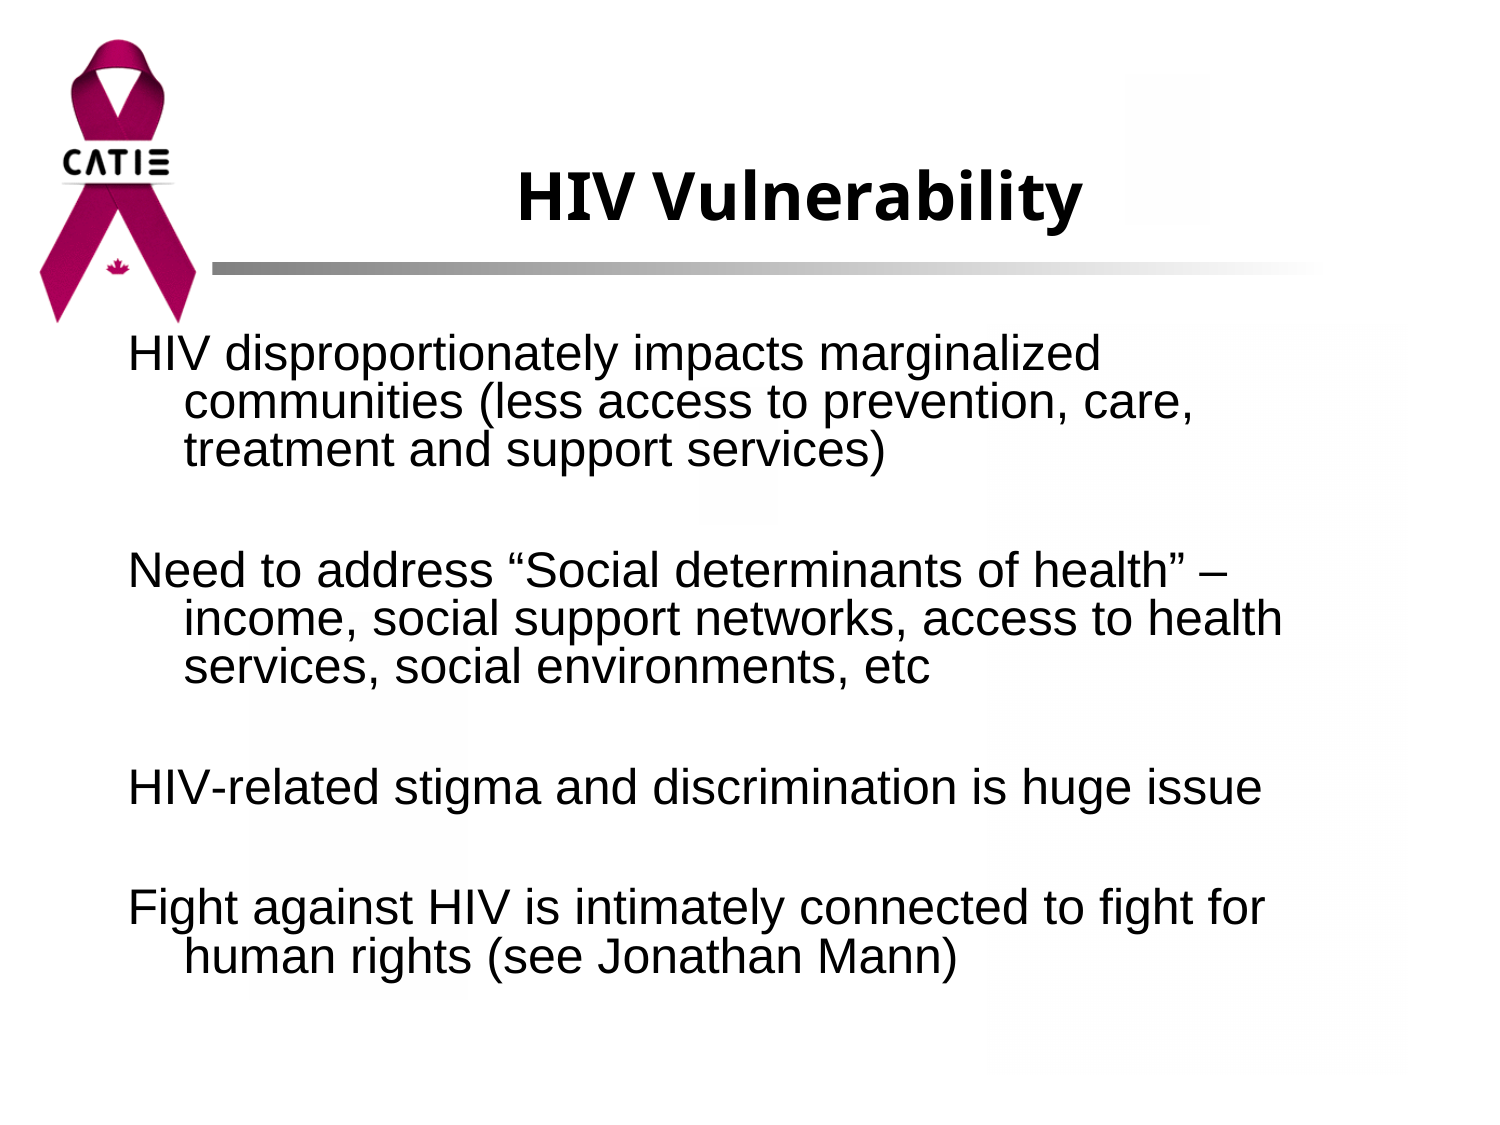

# HIV Vulnerability
HIV disproportionately impacts marginalized communities (less access to prevention, care, treatment and support services)
Need to address “Social determinants of health” – income, social support networks, access to health services, social environments, etc
HIV-related stigma and discrimination is huge issue
Fight against HIV is intimately connected to fight for human rights (see Jonathan Mann)